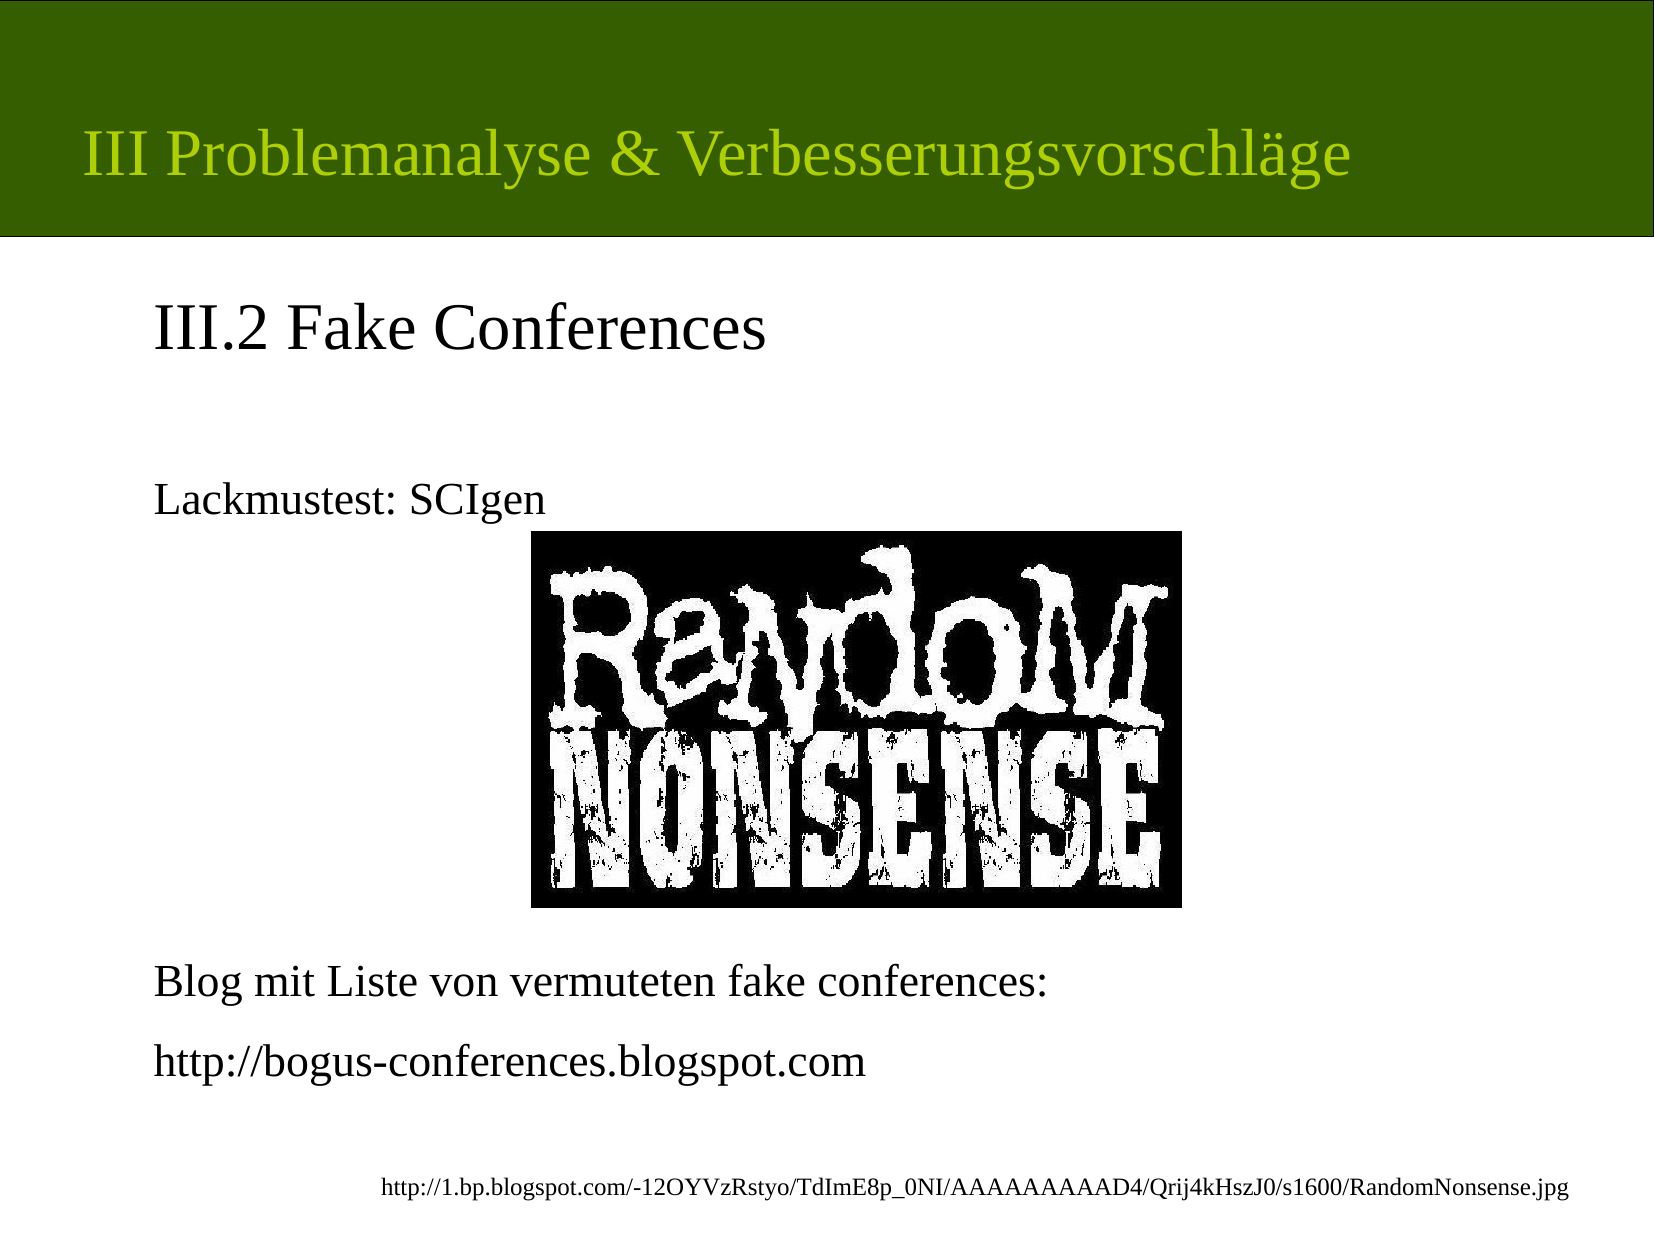

# III Problemanalyse & Verbesserungsvorschläge
III.2 Fake Conferences
Lackmustest: SCIgen
Blog mit Liste von vermuteten fake conferences:
http://bogus-conferences.blogspot.com
http://1.bp.blogspot.com/-12OYVzRstyo/TdImE8p_0NI/AAAAAAAAAD4/Qrij4kHszJ0/s1600/RandomNonsense.jpg